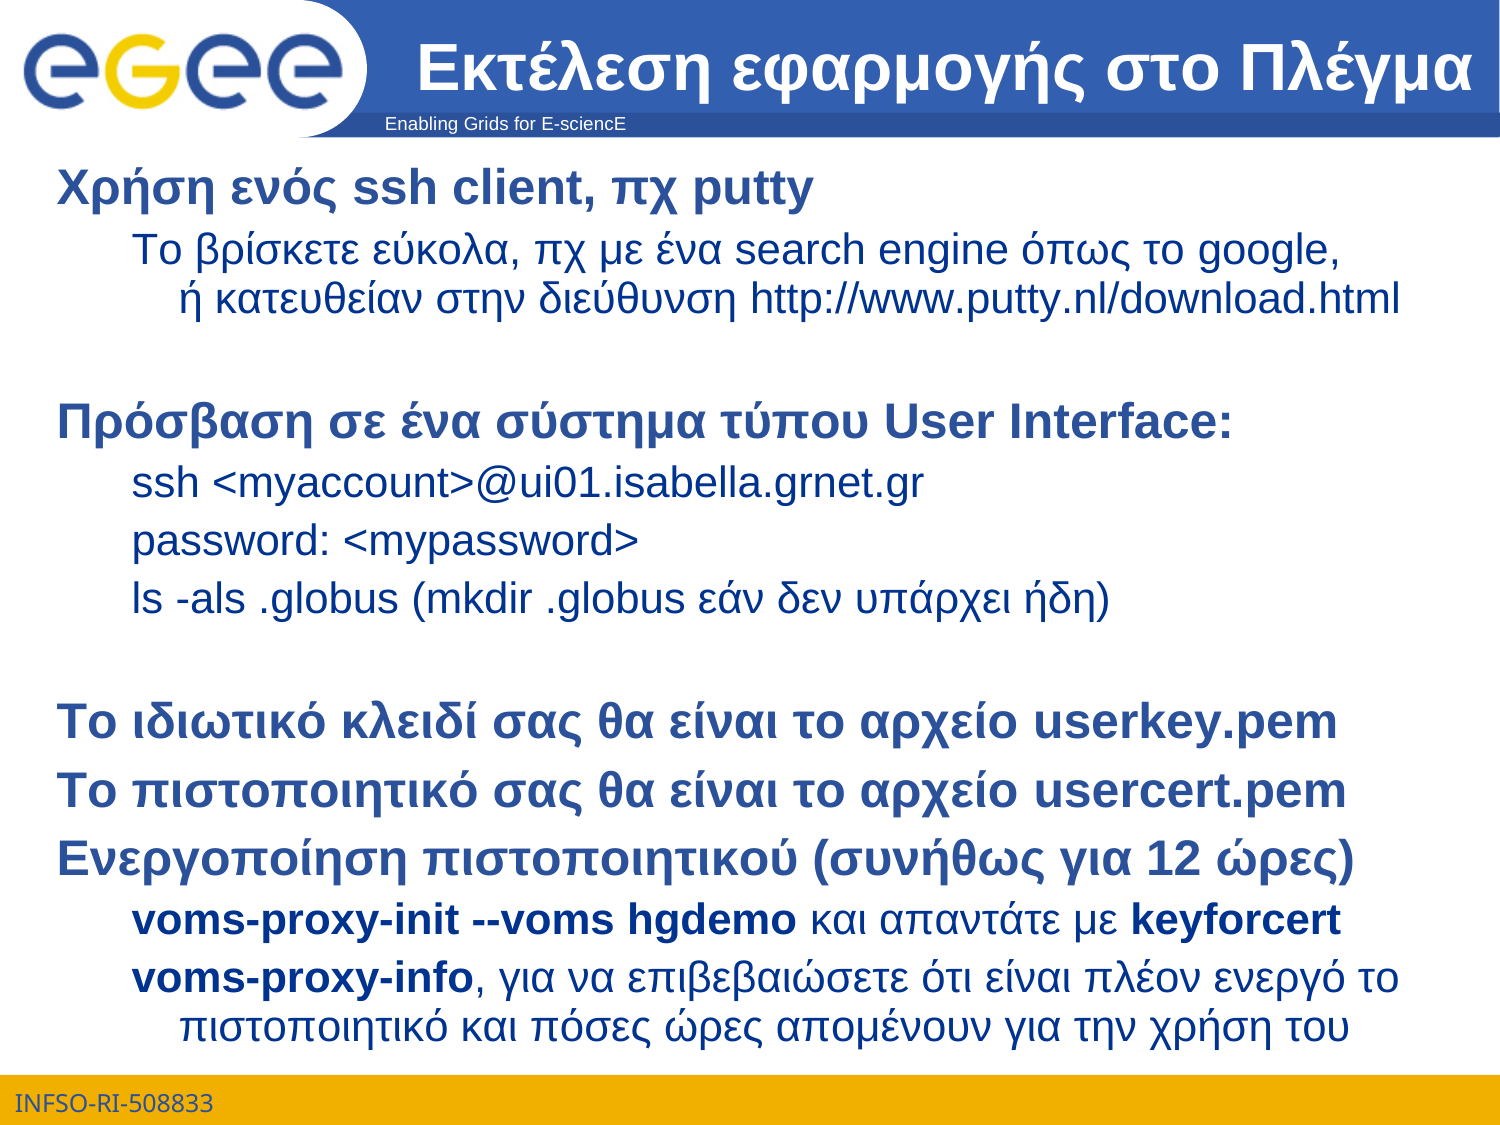

# Εκτέλεση εφαρμογής στο Πλέγμα
Χρήση ενός ssh client, πχ putty
Το βρίσκετε εύκολα, πχ με ένα search engine όπως το google,
ή κατευθείαν στην διεύθυνση http://www.putty.nl/download.html
Πρόσβαση σε ένα σύστημα τύπου User Interface:
ssh <myaccount>@ui01.isabella.grnet.gr
password: <mypassword>
ls -als .globus (mkdir .globus εάν δεν υπάρχει ήδη)
Το ιδιωτικό κλειδί σας θα είναι το αρχείο userkey.pem
Το πιστοποιητικό σας θα είναι το αρχείο usercert.pem
Ενεργοποίηση πιστοποιητικού (συνήθως για 12 ώρες)
voms-proxy-init --voms hgdemo και απαντάτε με keyforcert
voms-proxy-info, για να επιβεβαιώσετε ότι είναι πλέον ενεργό το πιστοποιητικό και πόσες ώρες απομένουν για την χρήση του